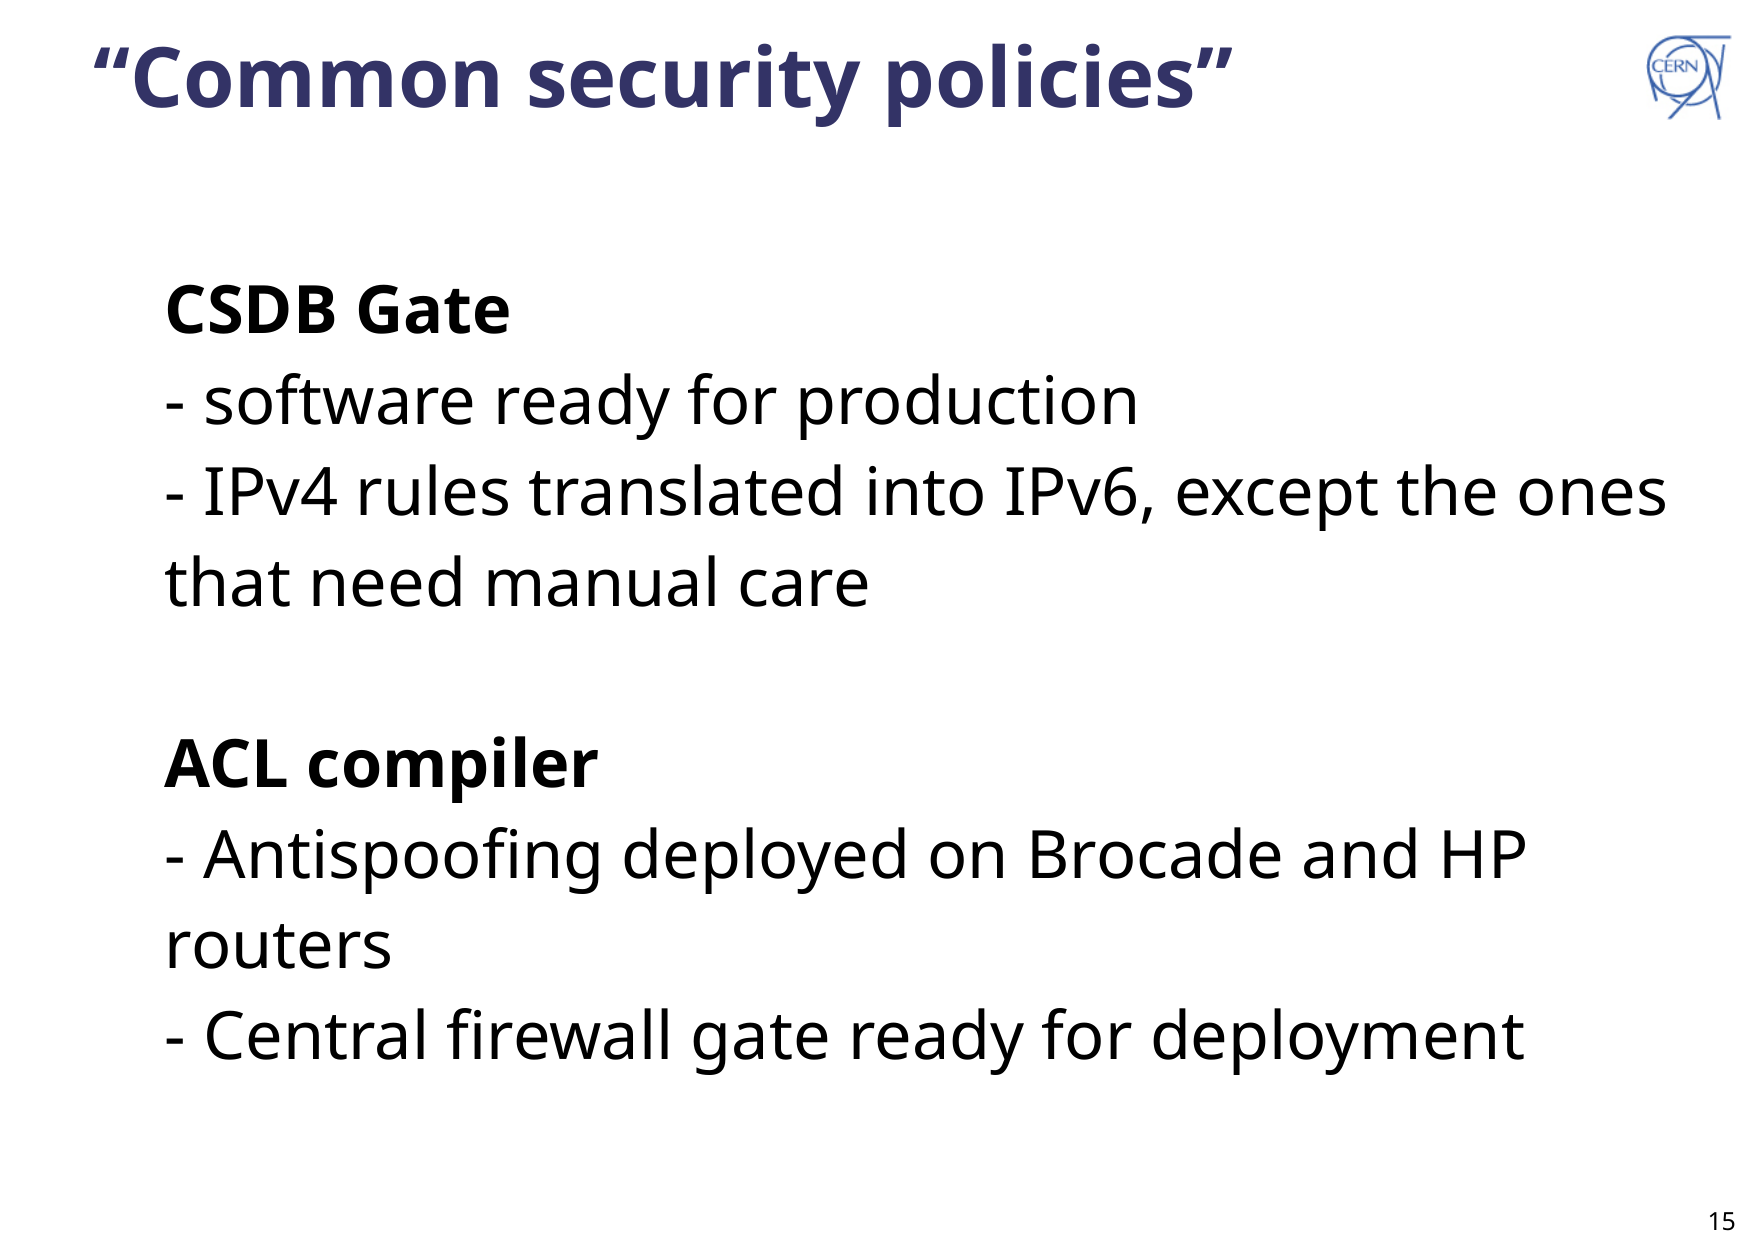

# “Common security policies”
CSDB Gate
- software ready for production
- IPv4 rules translated into IPv6, except the ones that need manual care
ACL compiler
- Antispoofing deployed on Brocade and HP routers
- Central firewall gate ready for deployment
15